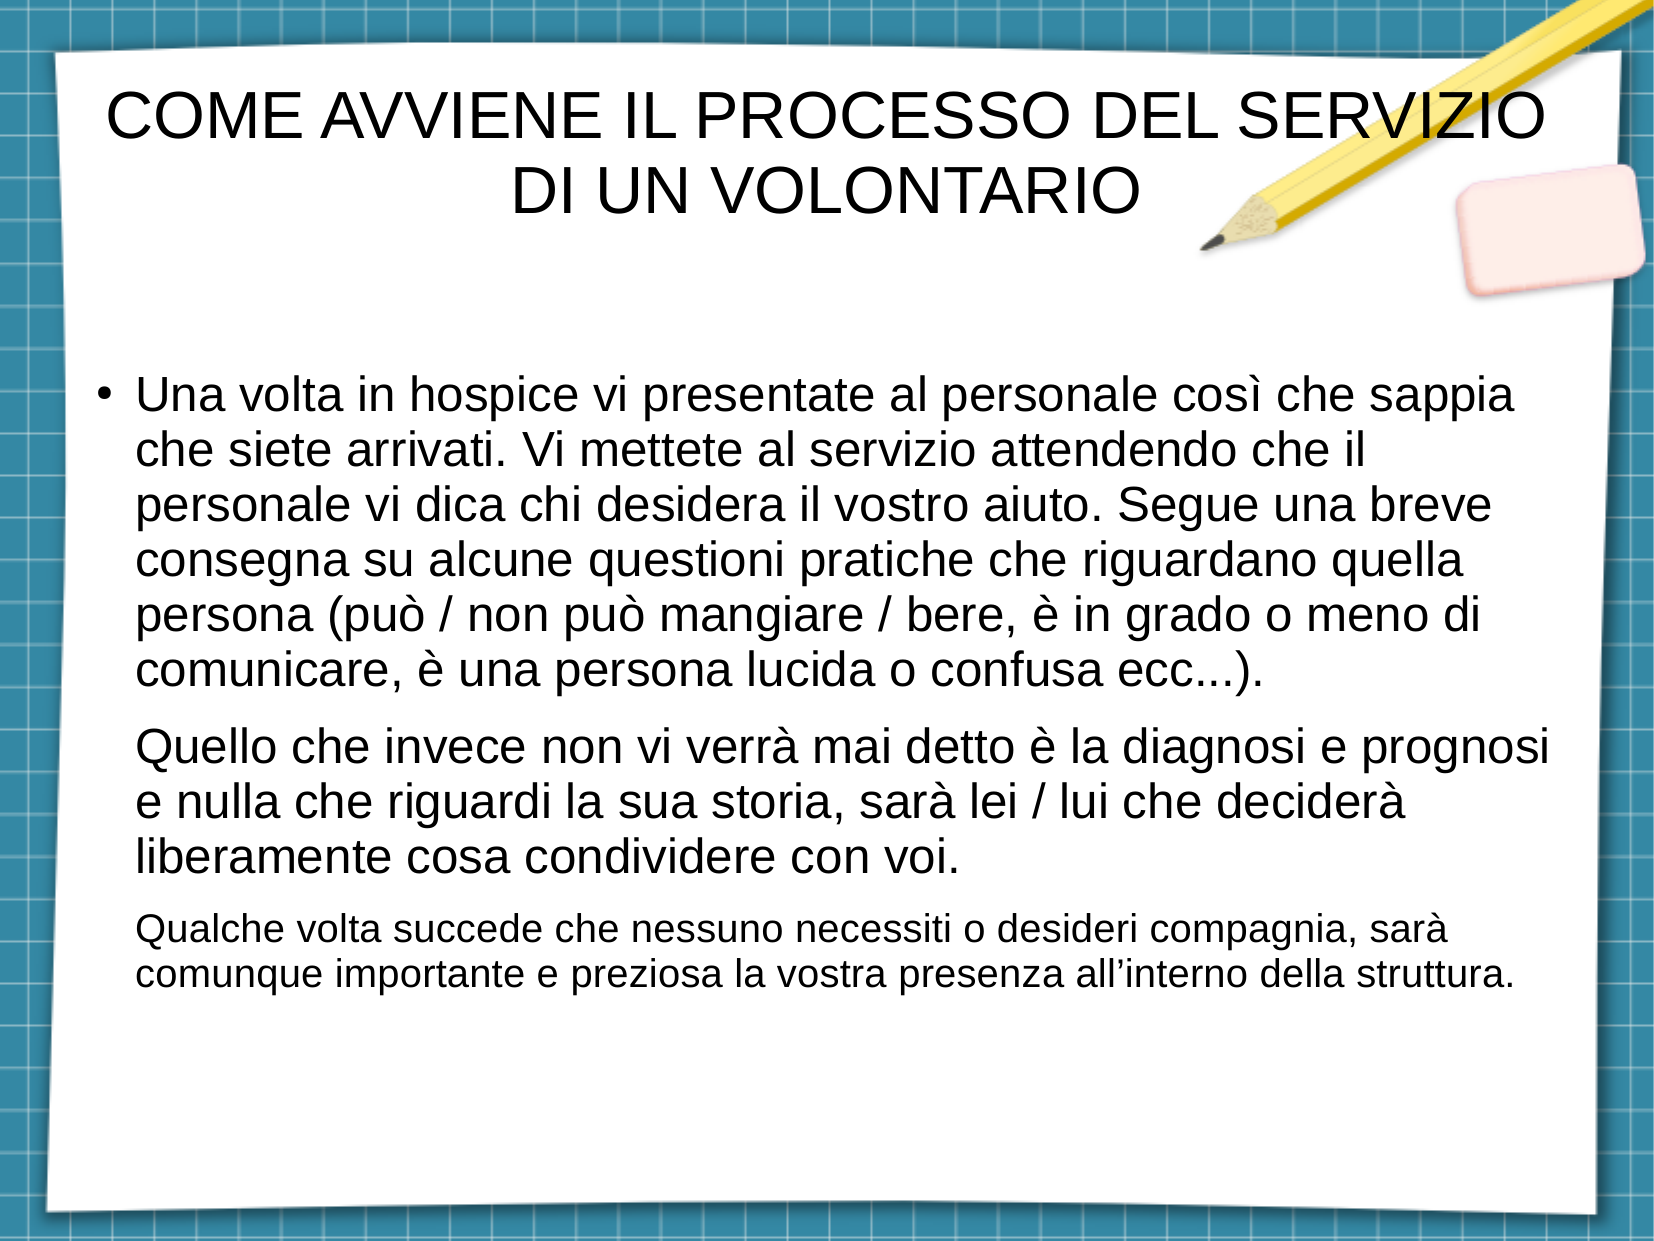

# COME AVVIENE IL PROCESSO DEL SERVIZIO DI UN VOLONTARIO
Una volta in hospice vi presentate al personale così che sappia che siete arrivati. Vi mettete al servizio attendendo che il personale vi dica chi desidera il vostro aiuto. Segue una breve consegna su alcune questioni pratiche che riguardano quella persona (può / non può mangiare / bere, è in grado o meno di comunicare, è una persona lucida o confusa ecc...).
Quello che invece non vi verrà mai detto è la diagnosi e prognosi e nulla che riguardi la sua storia, sarà lei / lui che deciderà liberamente cosa condividere con voi.
Qualche volta succede che nessuno necessiti o desideri compagnia, sarà comunque importante e preziosa la vostra presenza all’interno della struttura.